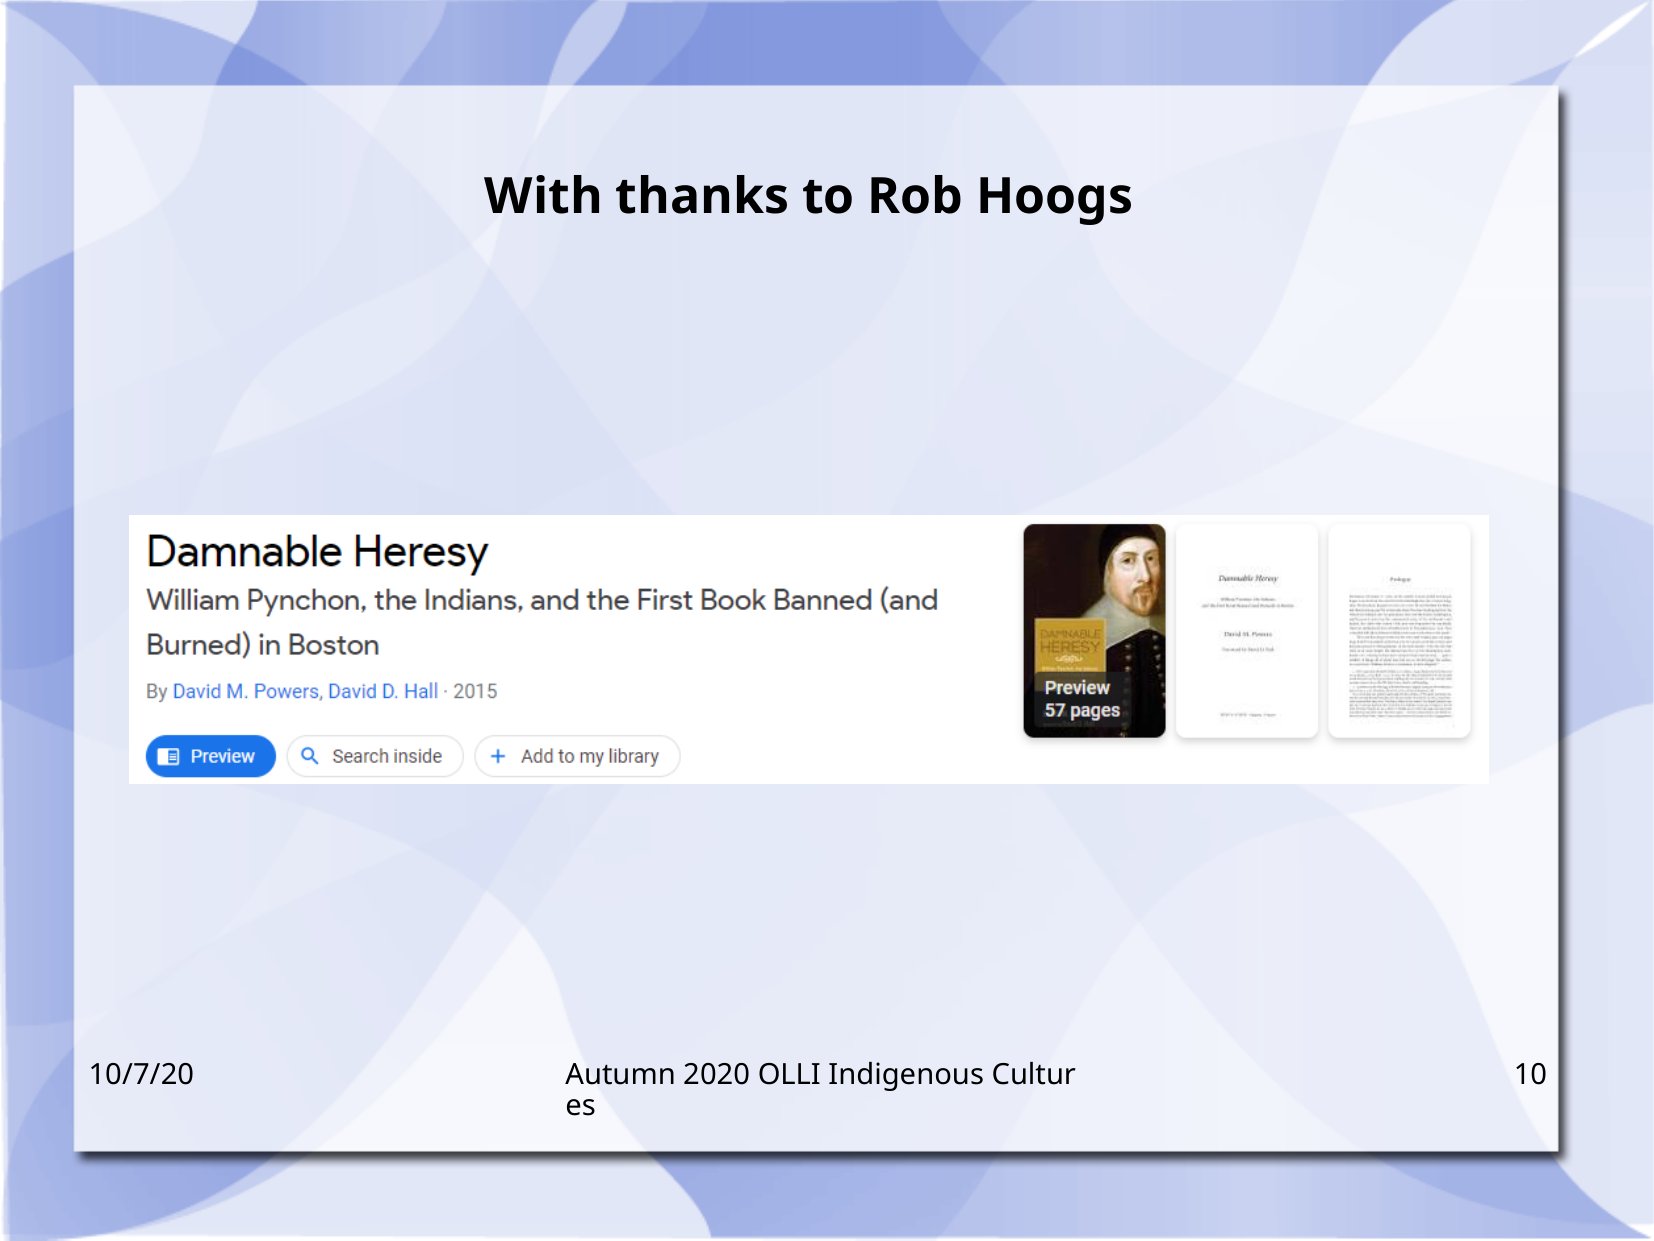

# With thanks to Rob Hoogs
10/7/20
Autumn 2020 OLLI Indigenous Cultures
10